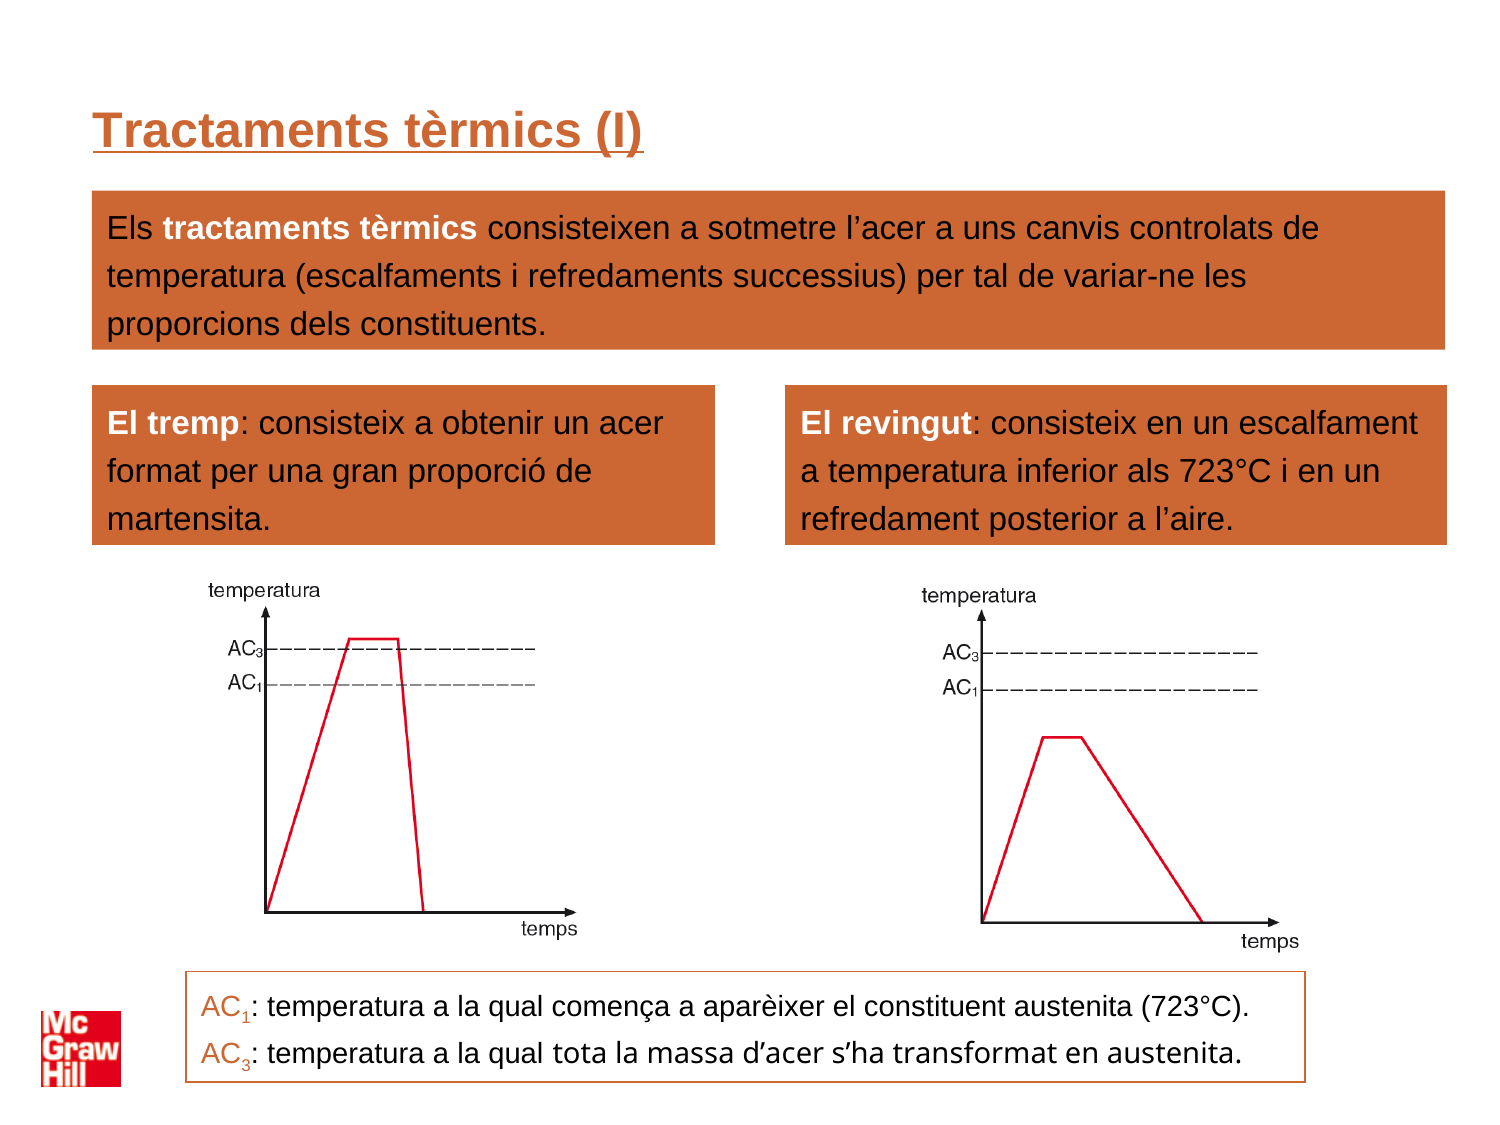

Tractaments tèrmics (I)
Els tractaments tèrmics consisteixen a sotmetre l’acer a uns canvis controlats de
temperatura (escalfaments i refredaments successius) per tal de variar-ne les proporcions dels constituents.
| El tremp: consisteix a obtenir un acer format per una gran proporció de martensita. |
| --- |
| |
| El revingut: consisteix en un escalfament a temperatura inferior als 723°C i en un refredament posterior a l’aire. |
| --- |
| |
AC1: temperatura a la qual comença a aparèixer el constituent austenita (723°C).
AC3: temperatura a la qual tota la massa d’acer s’ha transformat en austenita.